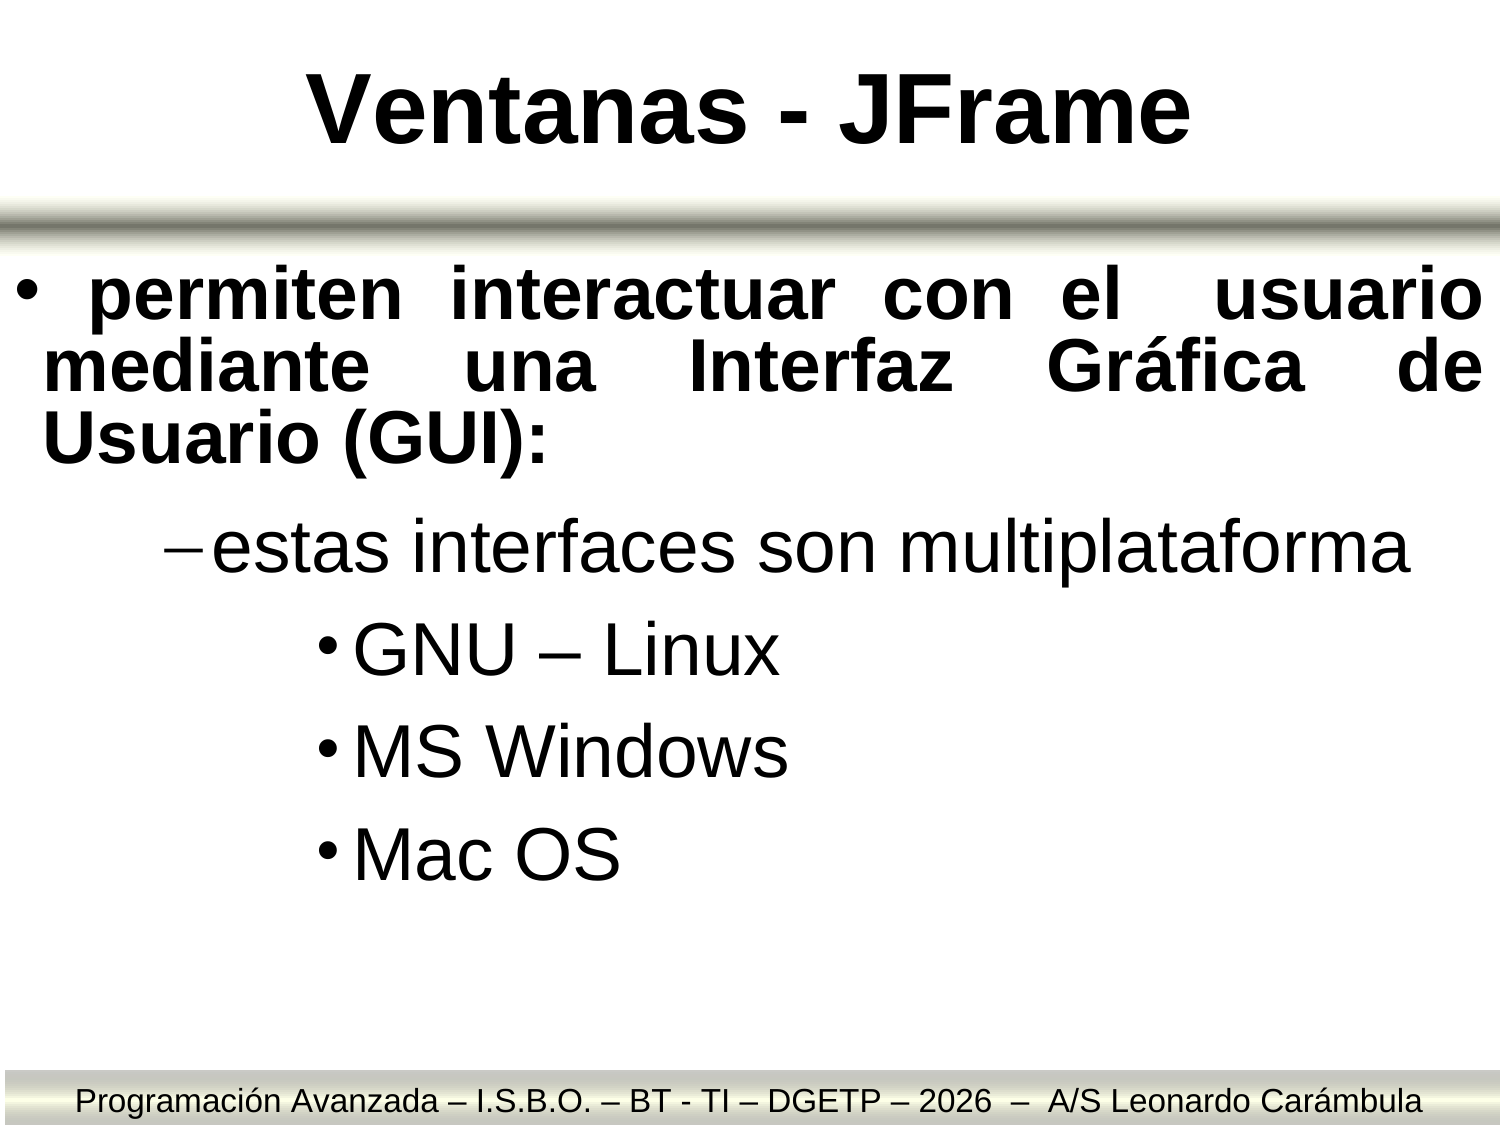

# Ventanas - JFrame
 permiten interactuar con el usuario mediante una Interfaz Gráfica de Usuario (GUI):
estas interfaces son multiplataforma
GNU – Linux
MS Windows
Mac OS